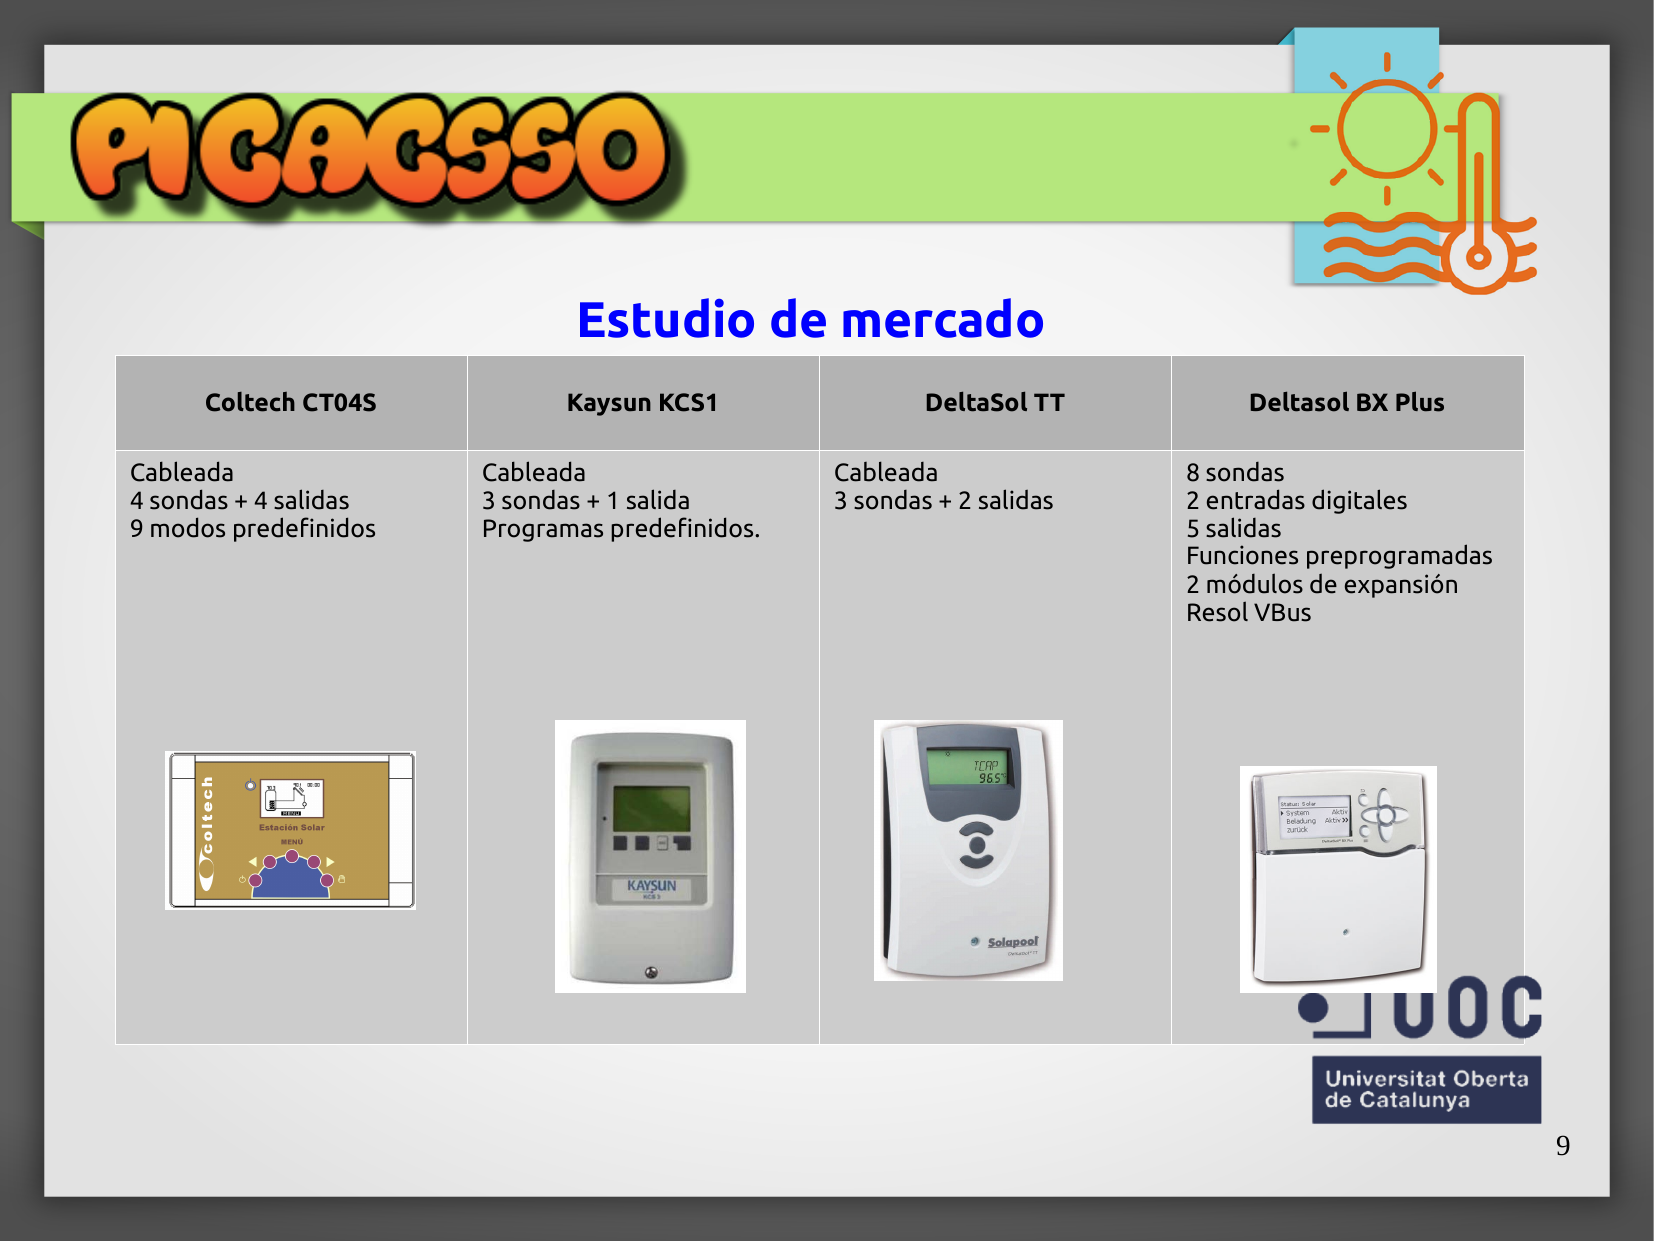

Estudio de mercado
| Coltech CT04S | Kaysun KCS1 | DeltaSol TT | Deltasol BX Plus |
| --- | --- | --- | --- |
| Cableada 4 sondas + 4 salidas 9 modos predefinidos | Cableada 3 sondas + 1 salida Programas predefinidos. | Cableada 3 sondas + 2 salidas | 8 sondas 2 entradas digitales 5 salidas Funciones preprogramadas 2 módulos de expansión Resol VBus |
9